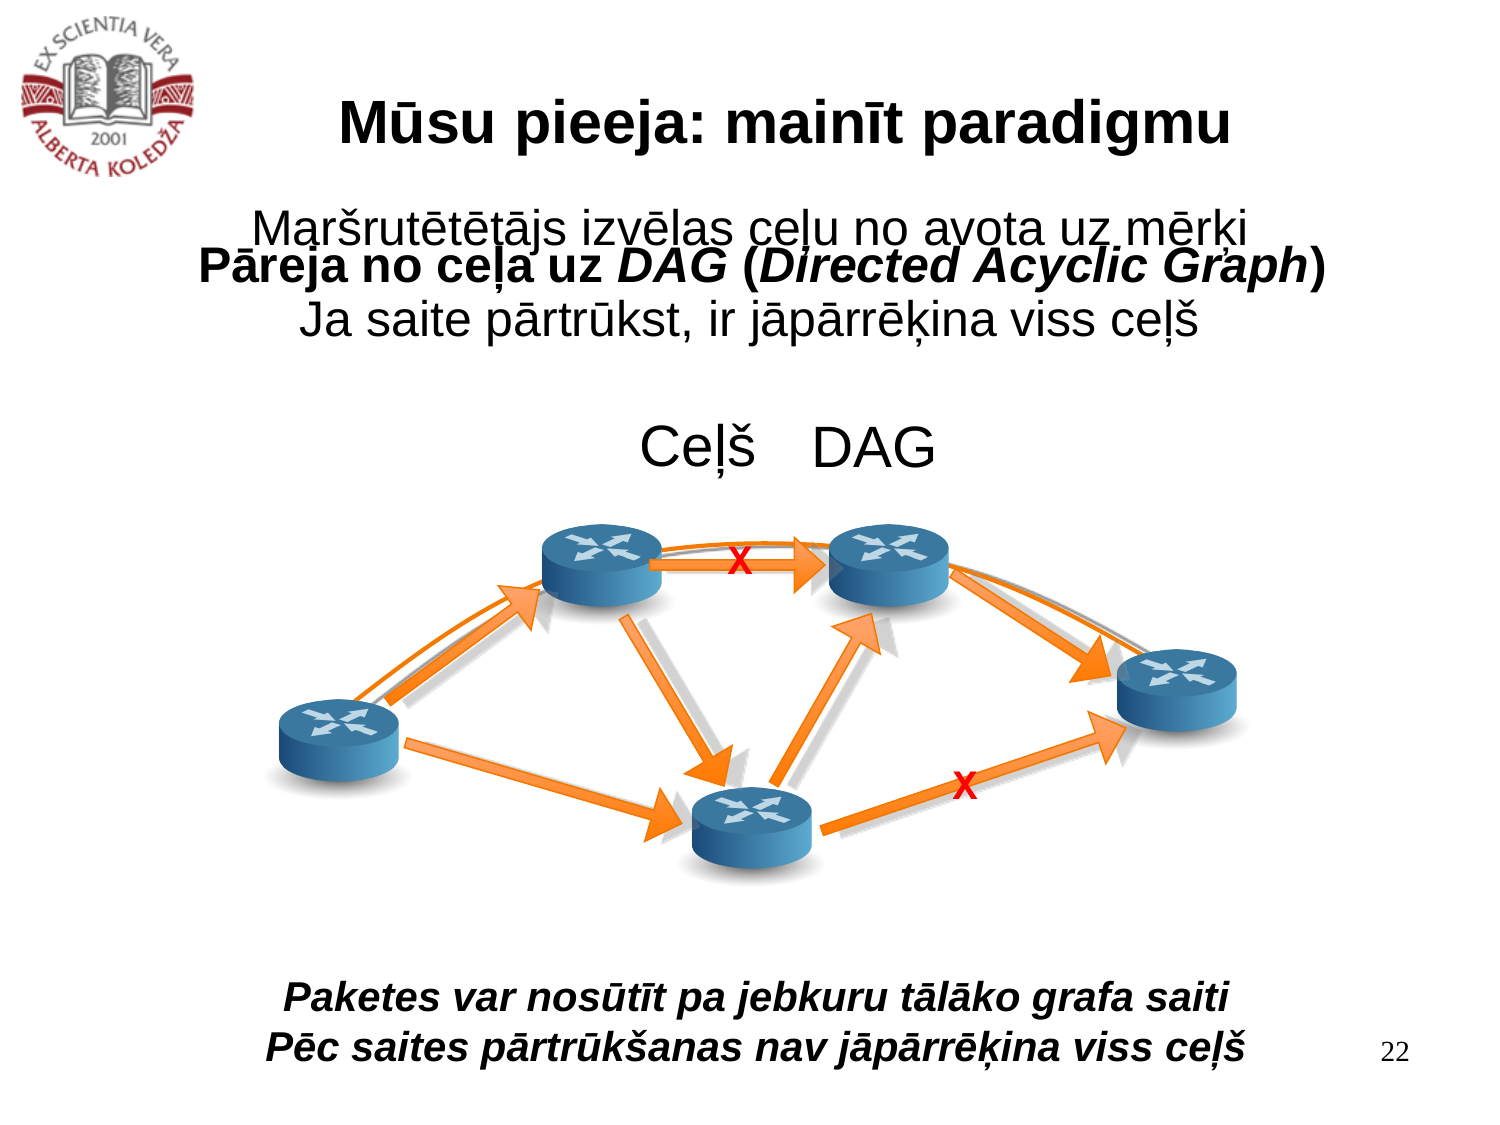

# Mūsu pieeja: mainīt paradigmu
Maršrutētētājs izvēlas ceļu no avota uz mērķi
Ja saite pārtrūkst, ir jāpārrēķina viss ceļš
Pāreja no ceļa uz DAG (Directed Acyclic Graph)
Ceļš
DAG
X
X
Paketes var nosūtīt pa jebkuru tālāko grafa saiti
Pēc saites pārtrūkšanas nav jāpārrēķina viss ceļš